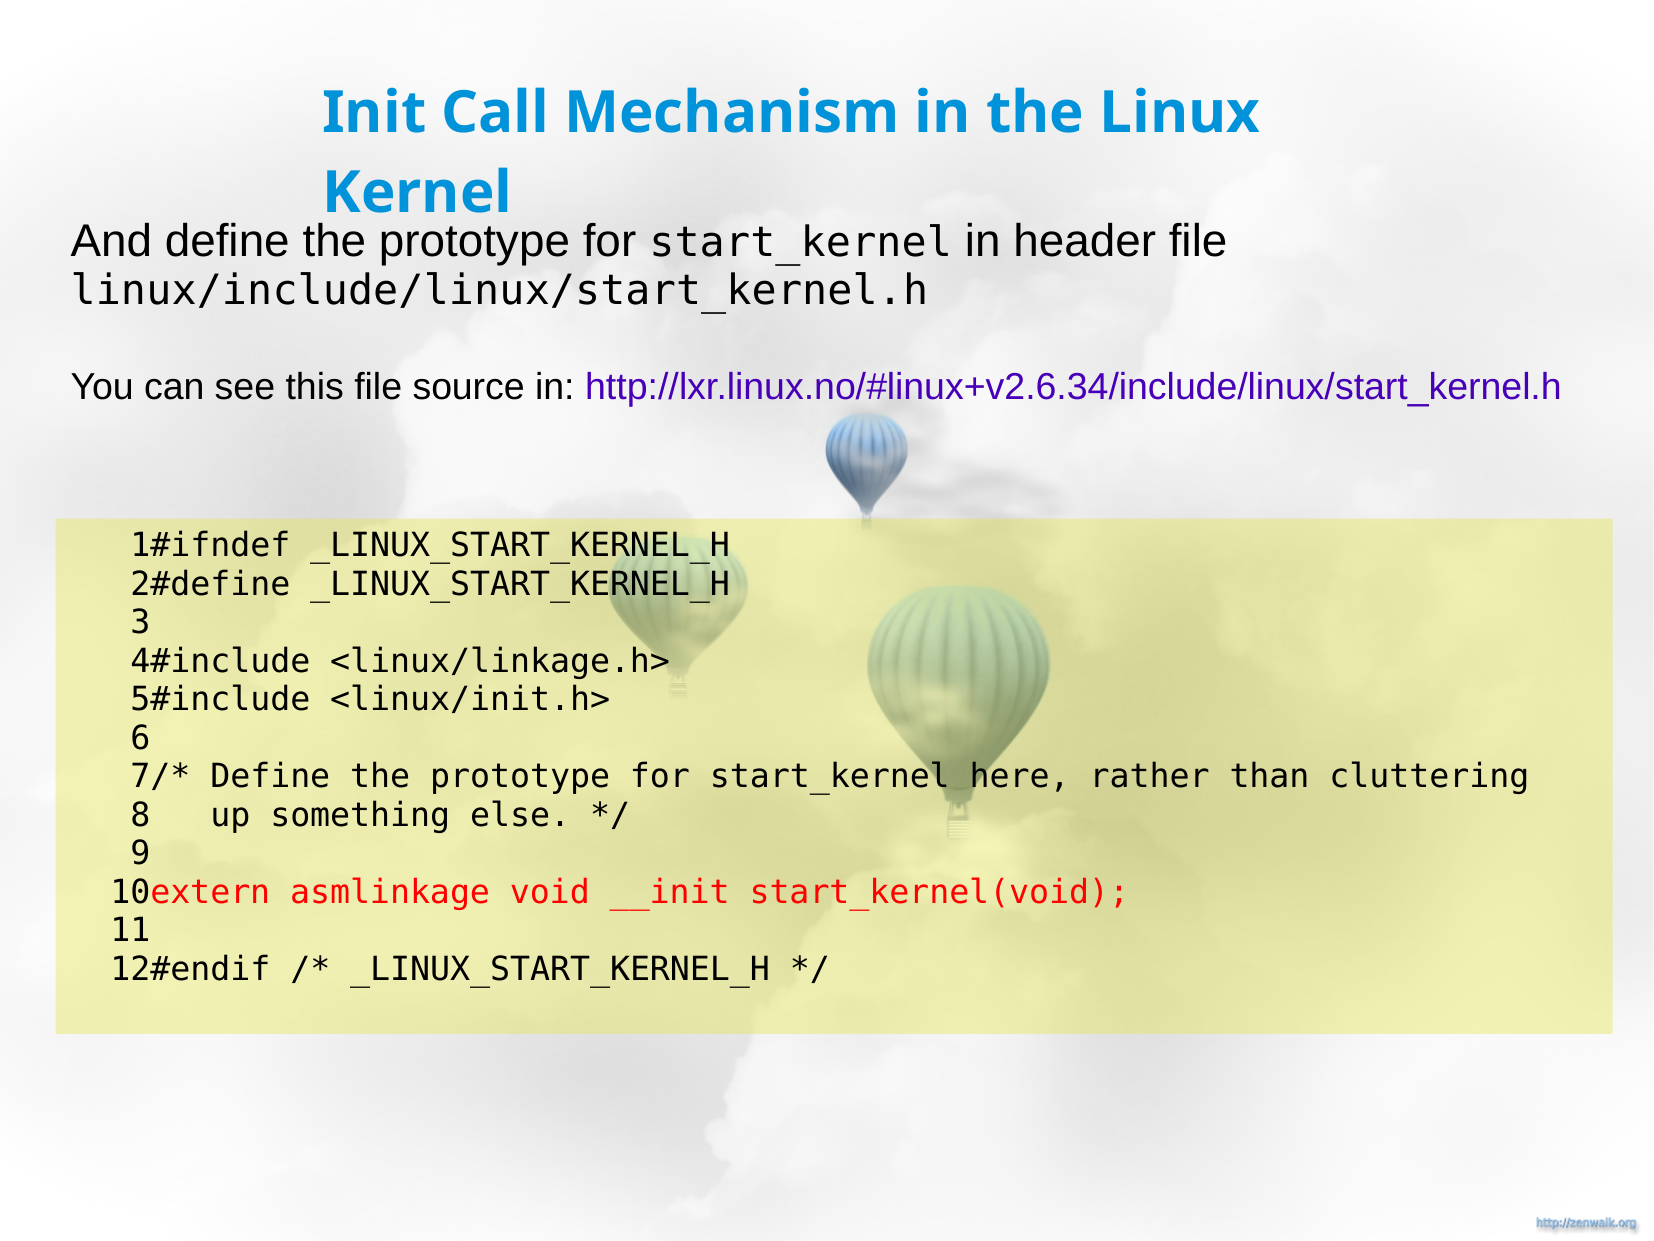

Init Call Mechanism in the Linux Kernel
And define the prototype for start_kernel in header file linux/include/linux/start_kernel.h
You can see this file source in: http://lxr.linux.no/#linux+v2.6.34/include/linux/start_kernel.h
 1#ifndef _LINUX_START_KERNEL_H
 2#define _LINUX_START_KERNEL_H
 3
 4#include <linux/linkage.h>
 5#include <linux/init.h>
 6
 7/* Define the prototype for start_kernel here, rather than cluttering
 8 up something else. */
 9
 10extern asmlinkage void __init start_kernel(void);
 11
 12#endif /* _LINUX_START_KERNEL_H */